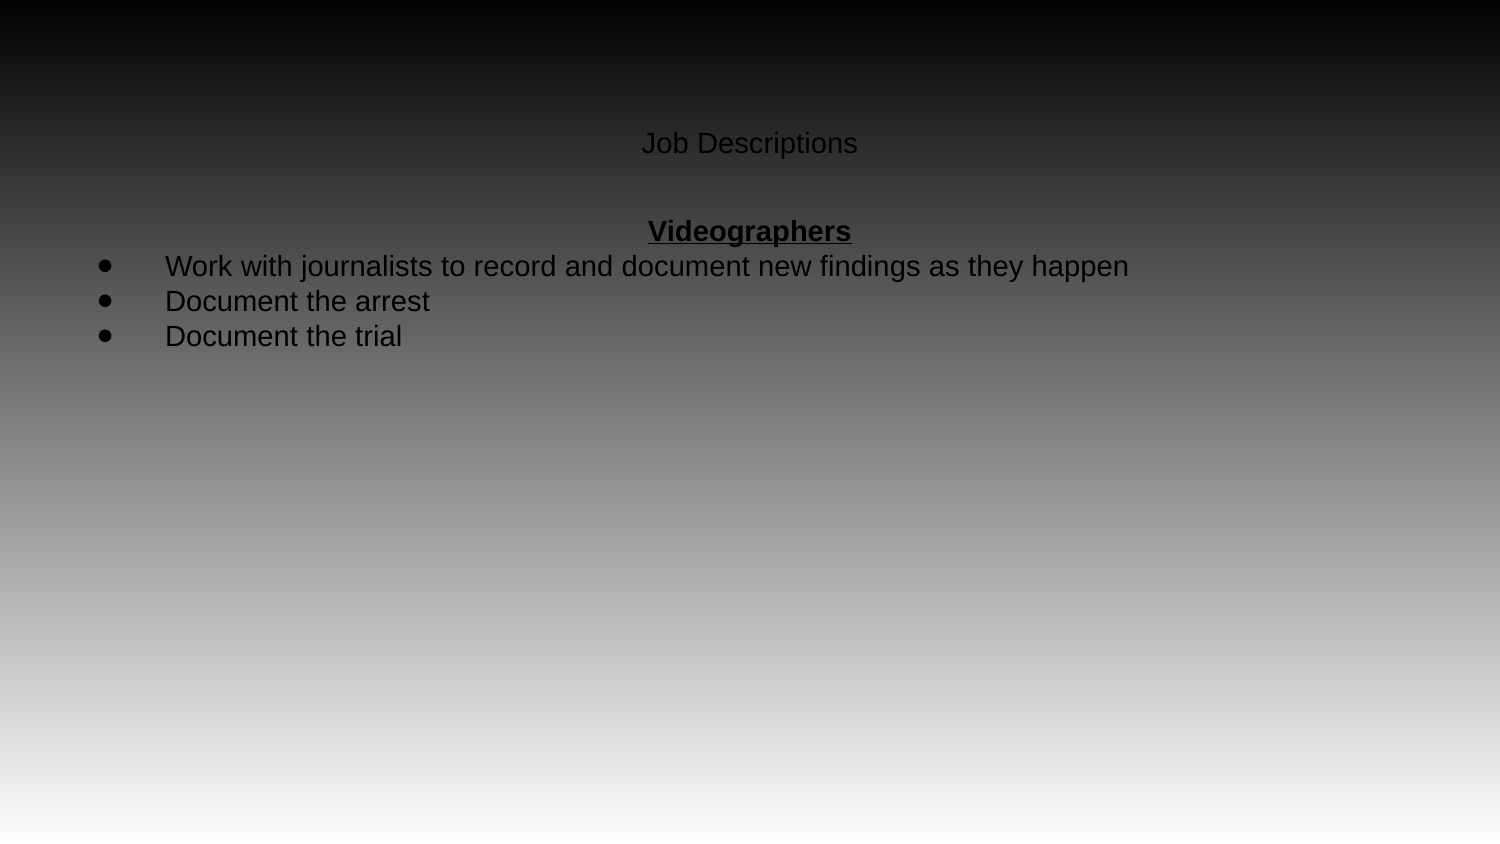

# Job Descriptions
Videographers
Work with journalists to record and document new findings as they happen
Document the arrest
Document the trial